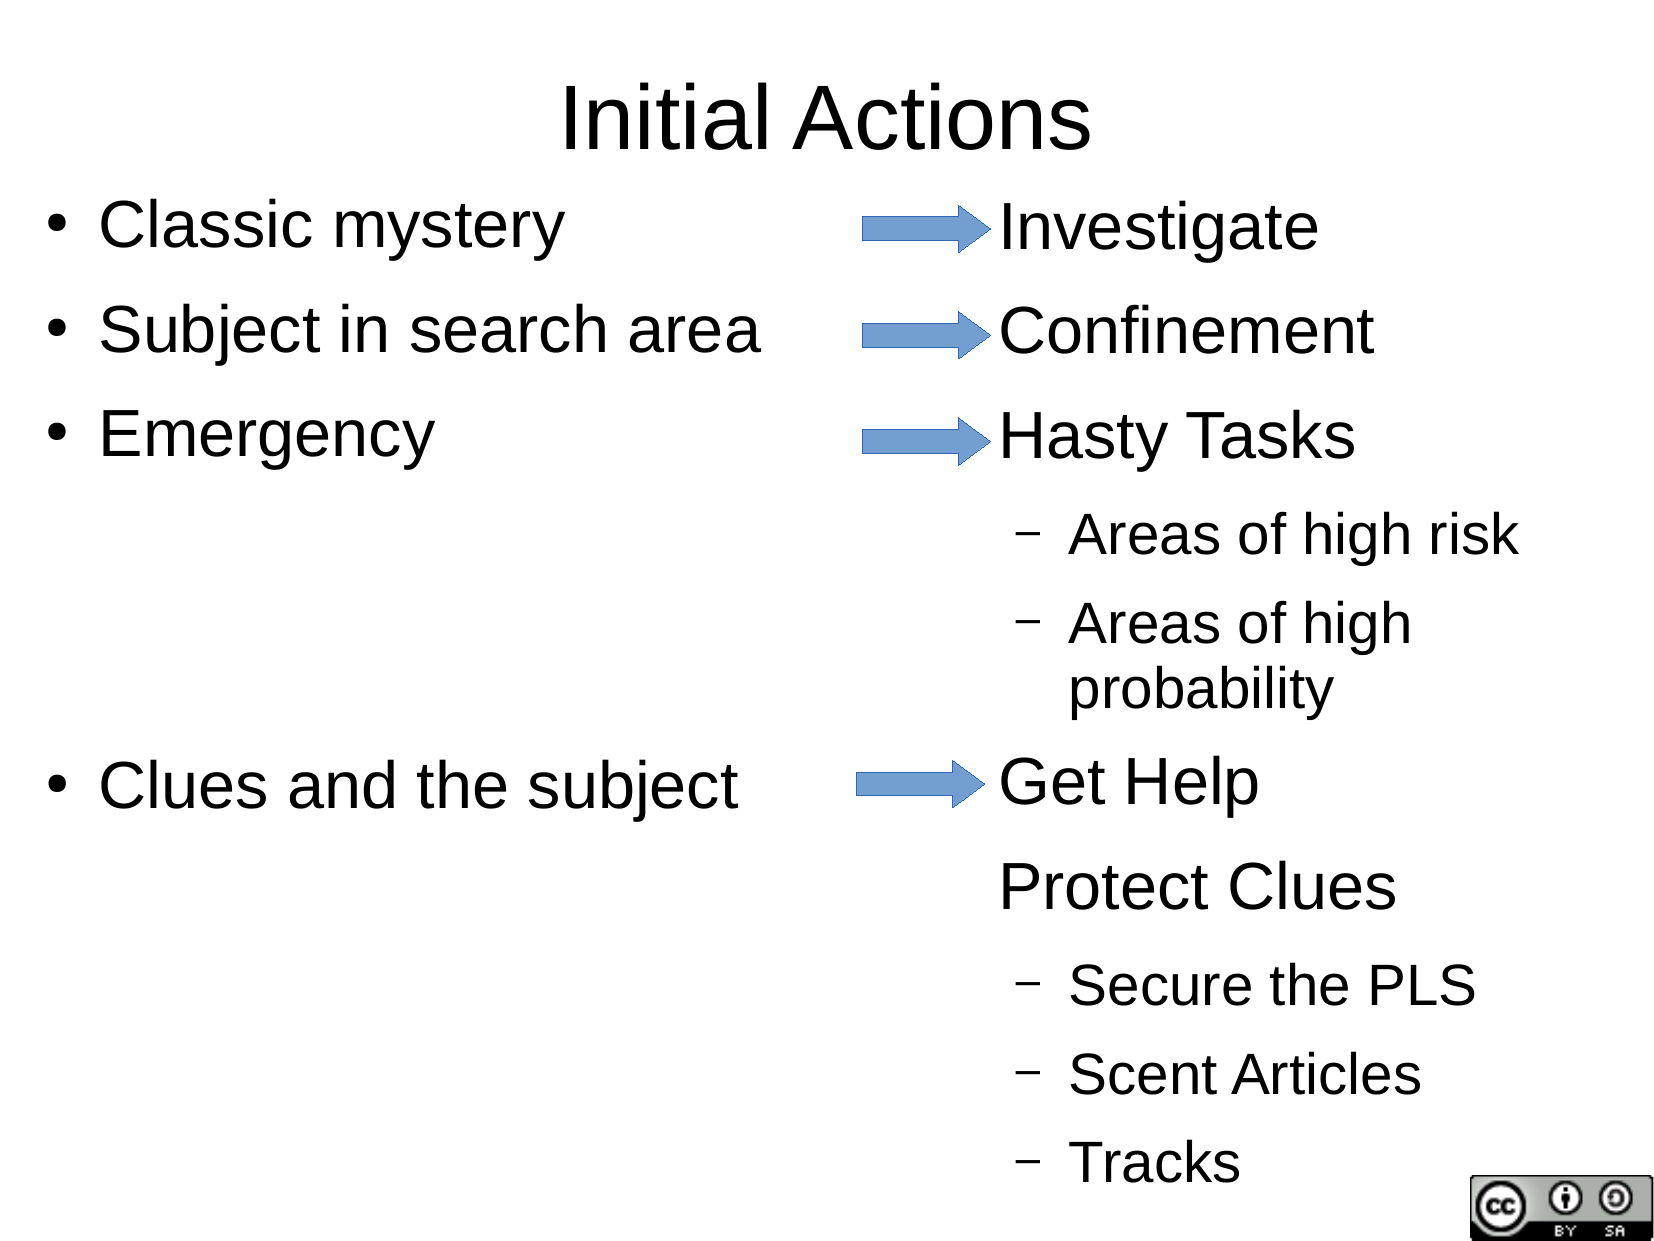

Initial Actions
Classic mystery
Subject in search area
Emergency
# Investigate
Confinement
Hasty Tasks
Areas of high risk
Areas of high probability
Get Help
Protect Clues
Secure the PLS
Scent Articles
Tracks
Clues and the subject